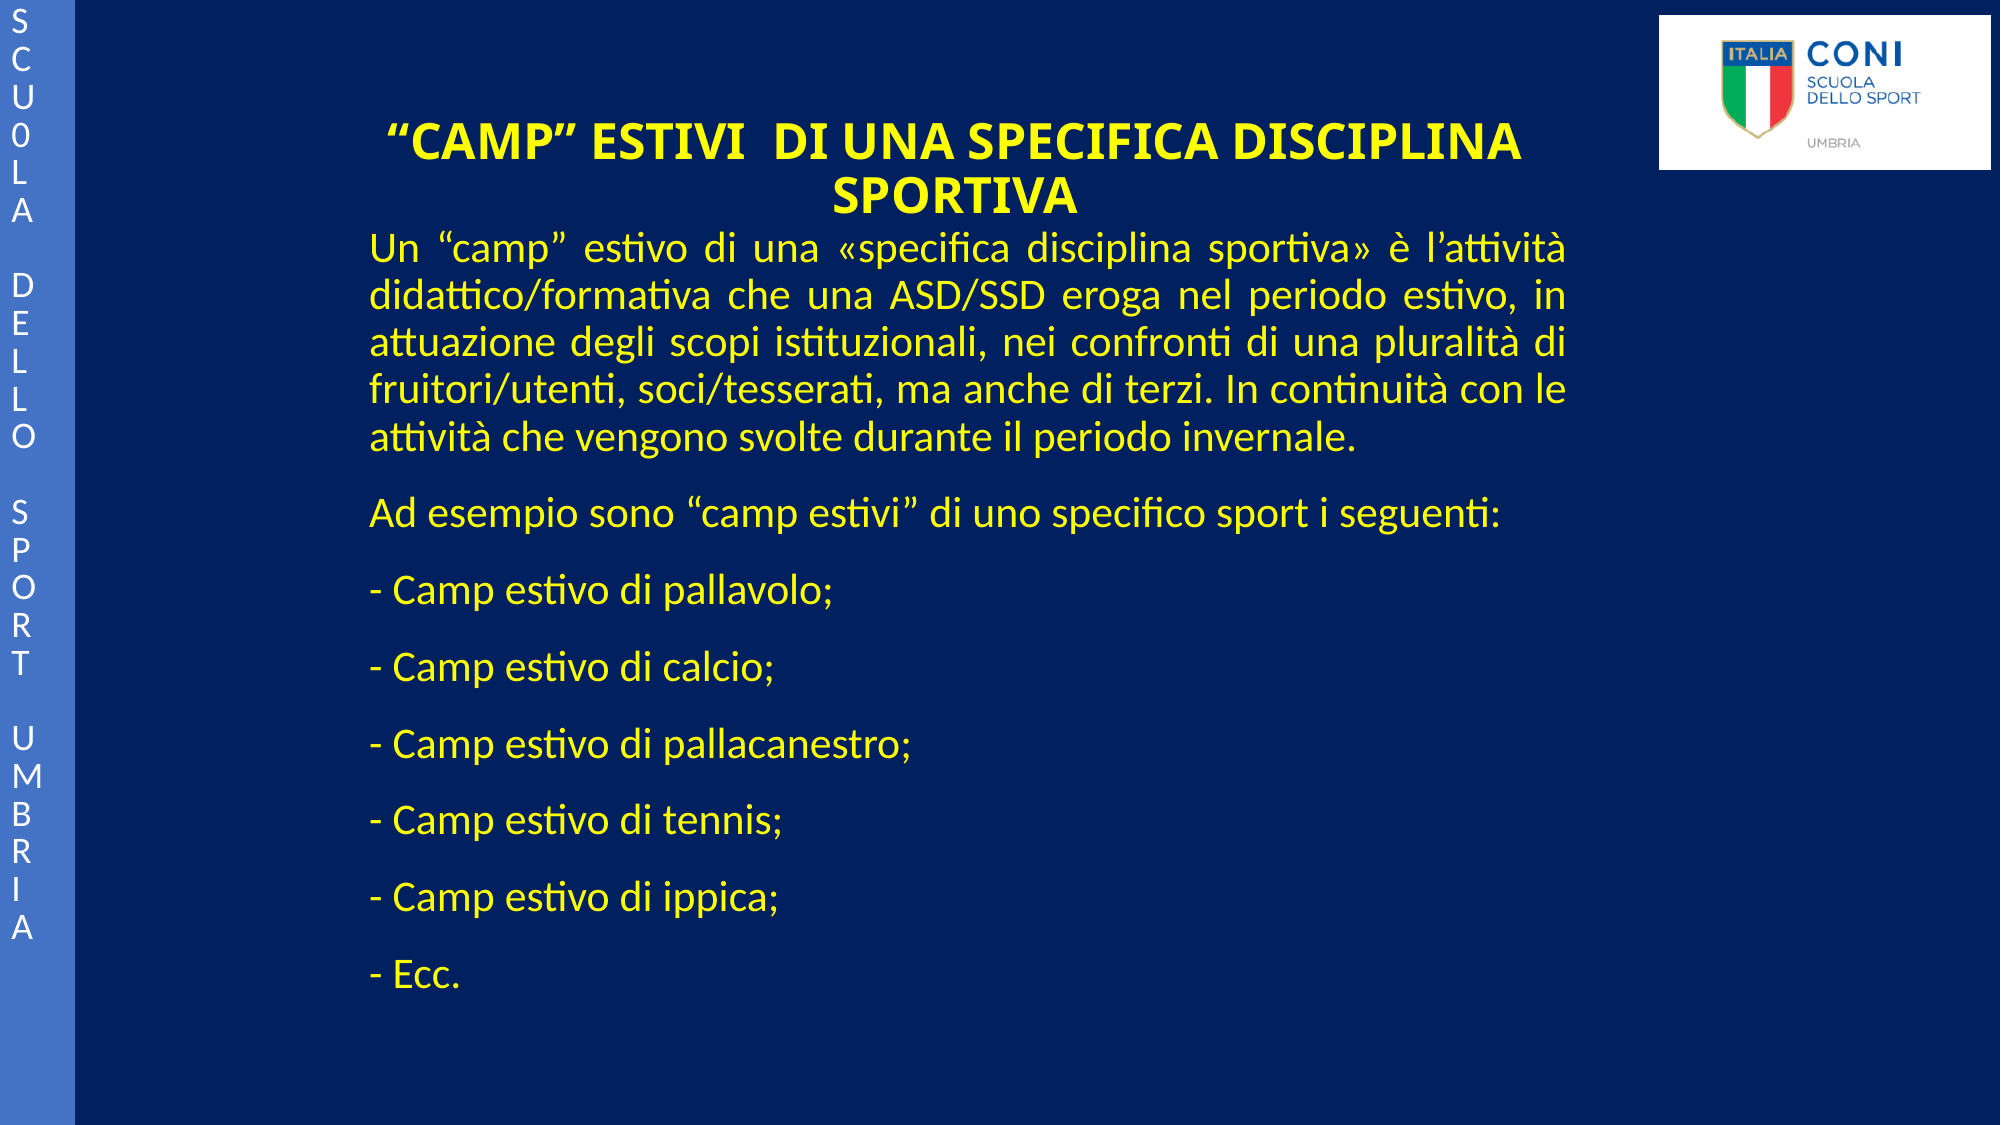

| S C U  0 L A D E L L O S P O R T U M B R I A |
| --- |
# “CAMP” ESTIVI DI UNA SPECIFICA DISCIPLINA SPORTIVA
Un “camp” estivo di una «specifica disciplina sportiva» è l’attività didattico/formativa che una ASD/SSD eroga nel periodo estivo, in attuazione degli scopi istituzionali, nei confronti di una pluralità di fruitori/utenti, soci/tesserati, ma anche di terzi. In continuità con le attività che vengono svolte durante il periodo invernale.
Ad esempio sono “camp estivi” di uno specifico sport i seguenti:
- Camp estivo di pallavolo;
- Camp estivo di calcio;
- Camp estivo di pallacanestro;
- Camp estivo di tennis;
- Camp estivo di ippica;
- Ecc.